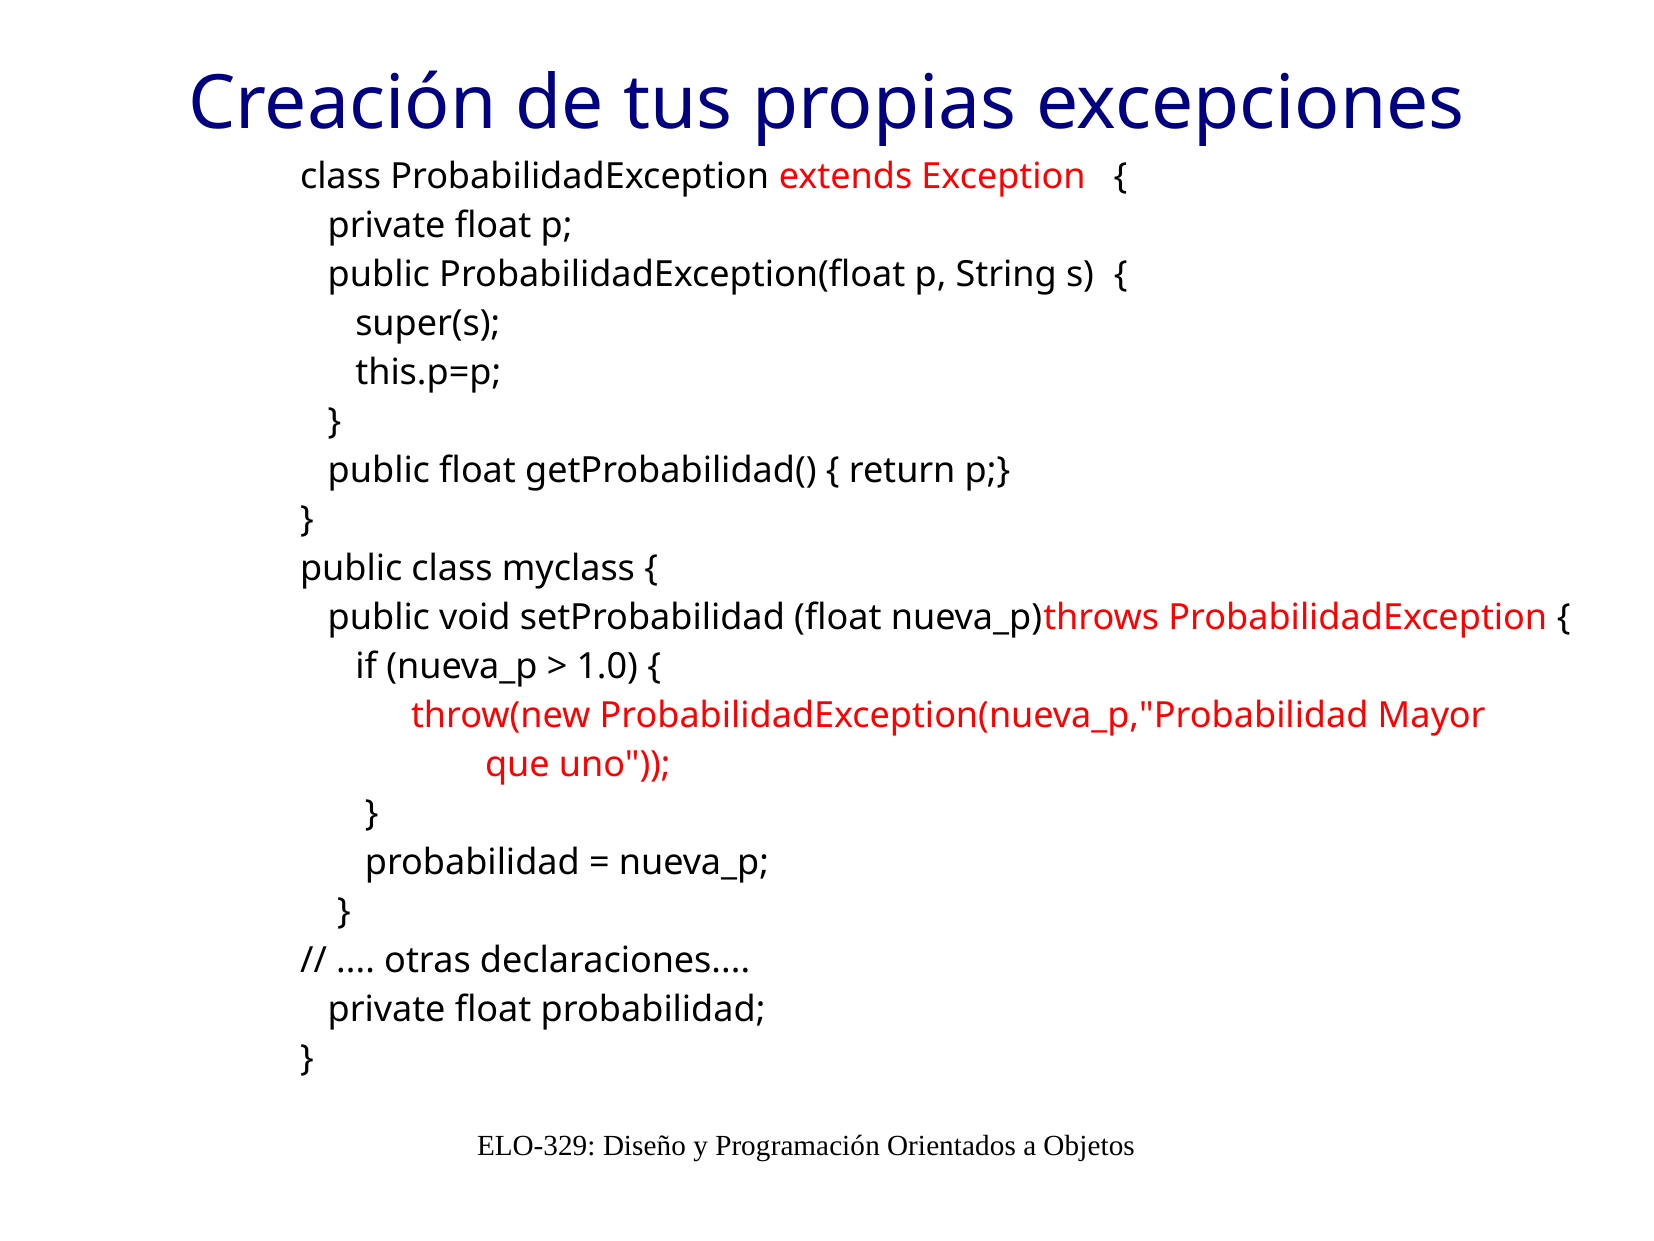

# Creación de tus propias excepciones
class ProbabilidadException extends Exception {
 private float p;
 public ProbabilidadException(float p, String s)‏ {
 super(s);
 this.p=p;
 }
 public float getProbabilidad() { return p;}
}
public class myclass {
 public void setProbabilidad (float nueva_p)throws ProbabilidadException {
 if (nueva_p > 1.0) {
 throw(new ProbabilidadException(nueva_p,"Probabilidad Mayor
	 que uno"));
 }
 probabilidad = nueva_p;
 }
// .... otras declaraciones....
 private float probabilidad;
}